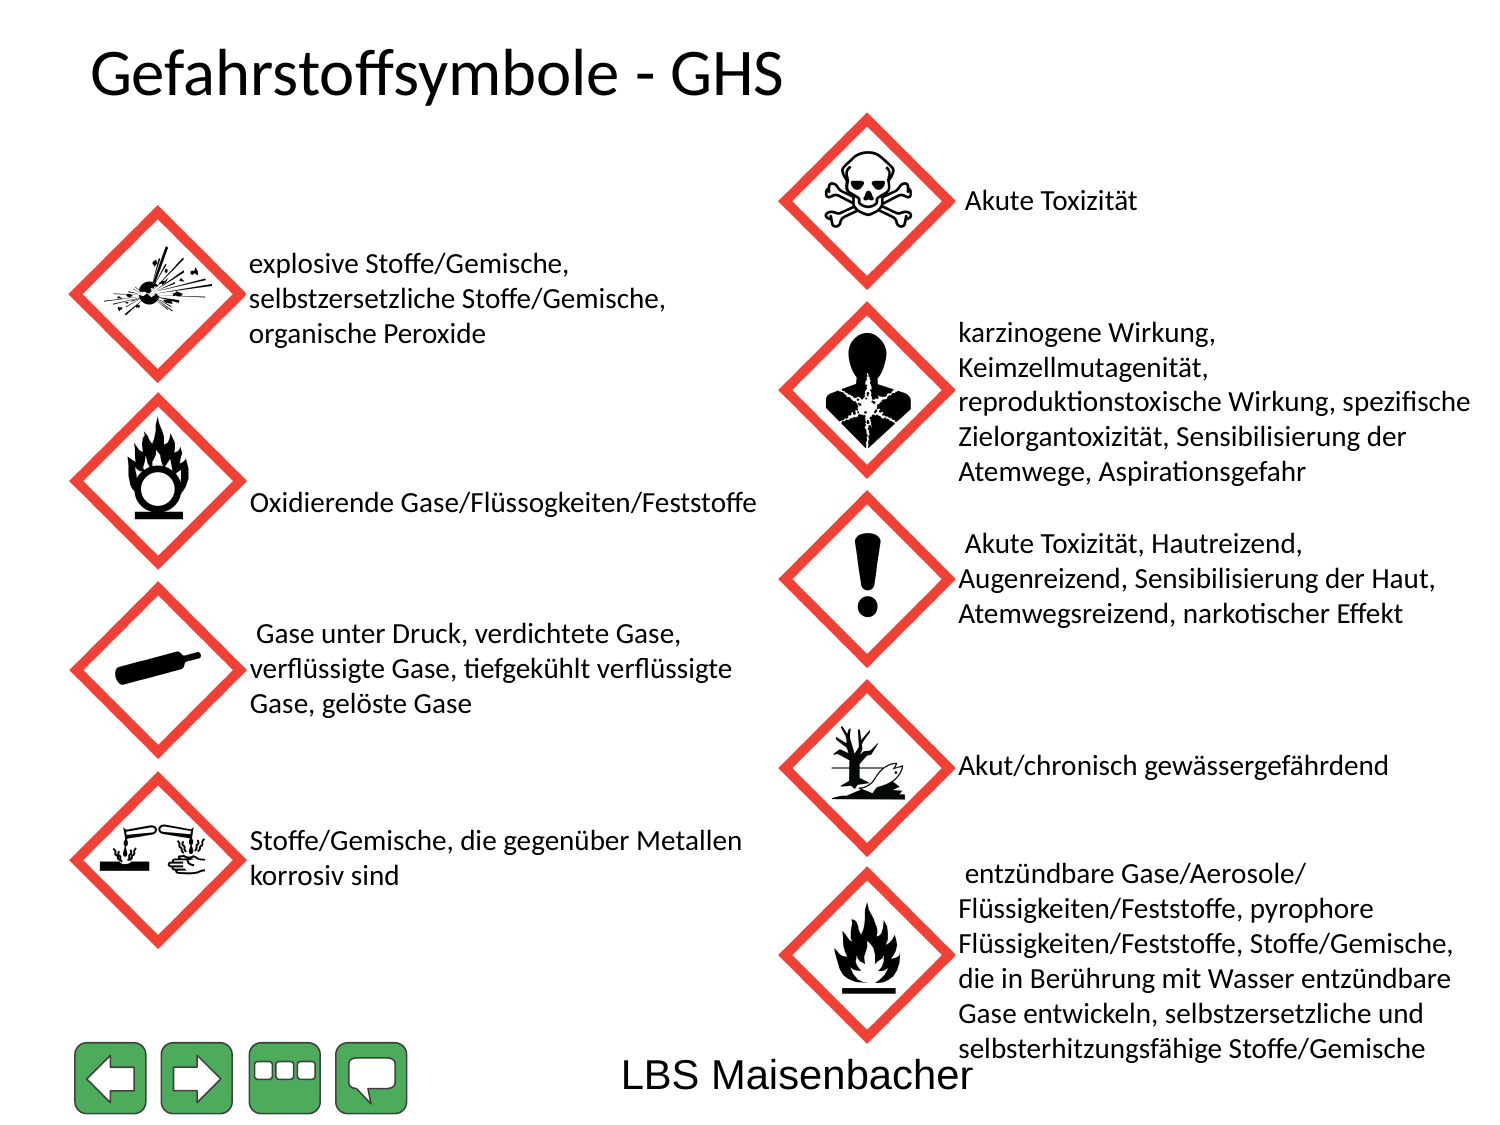

# Gefahrstoffsymbole - GHS
 Akute Toxizität
explosive Stoffe/Gemische, selbstzersetzliche Stoffe/Gemische, organische Peroxide
karzinogene Wirkung, Keimzellmutagenität, reproduktionstoxische Wirkung, spezifische Zielorgantoxizität, Sensibilisierung der Atemwege, Aspirationsgefahr
Oxidierende Gase/Flüssogkeiten/Feststoffe
 Akute Toxizität, Hautreizend, Augenreizend, Sensibilisierung der Haut, Atemwegsreizend, narkotischer Effekt
 Gase unter Druck, verdichtete Gase, verflüssigte Gase, tiefgekühlt verflüssigte Gase, gelöste Gase
Akut/chronisch gewässergefährdend
Stoffe/Gemische, die gegenüber Metallen korrosiv sind
 entzündbare Gase/Aerosole/ Flüssigkeiten/Feststoffe, pyrophore Flüssigkeiten/Feststoffe, Stoffe/Gemische, die in Berührung mit Wasser entzündbare Gase entwickeln, selbstzersetzliche und selbsterhitzungsfähige Stoffe/Gemische